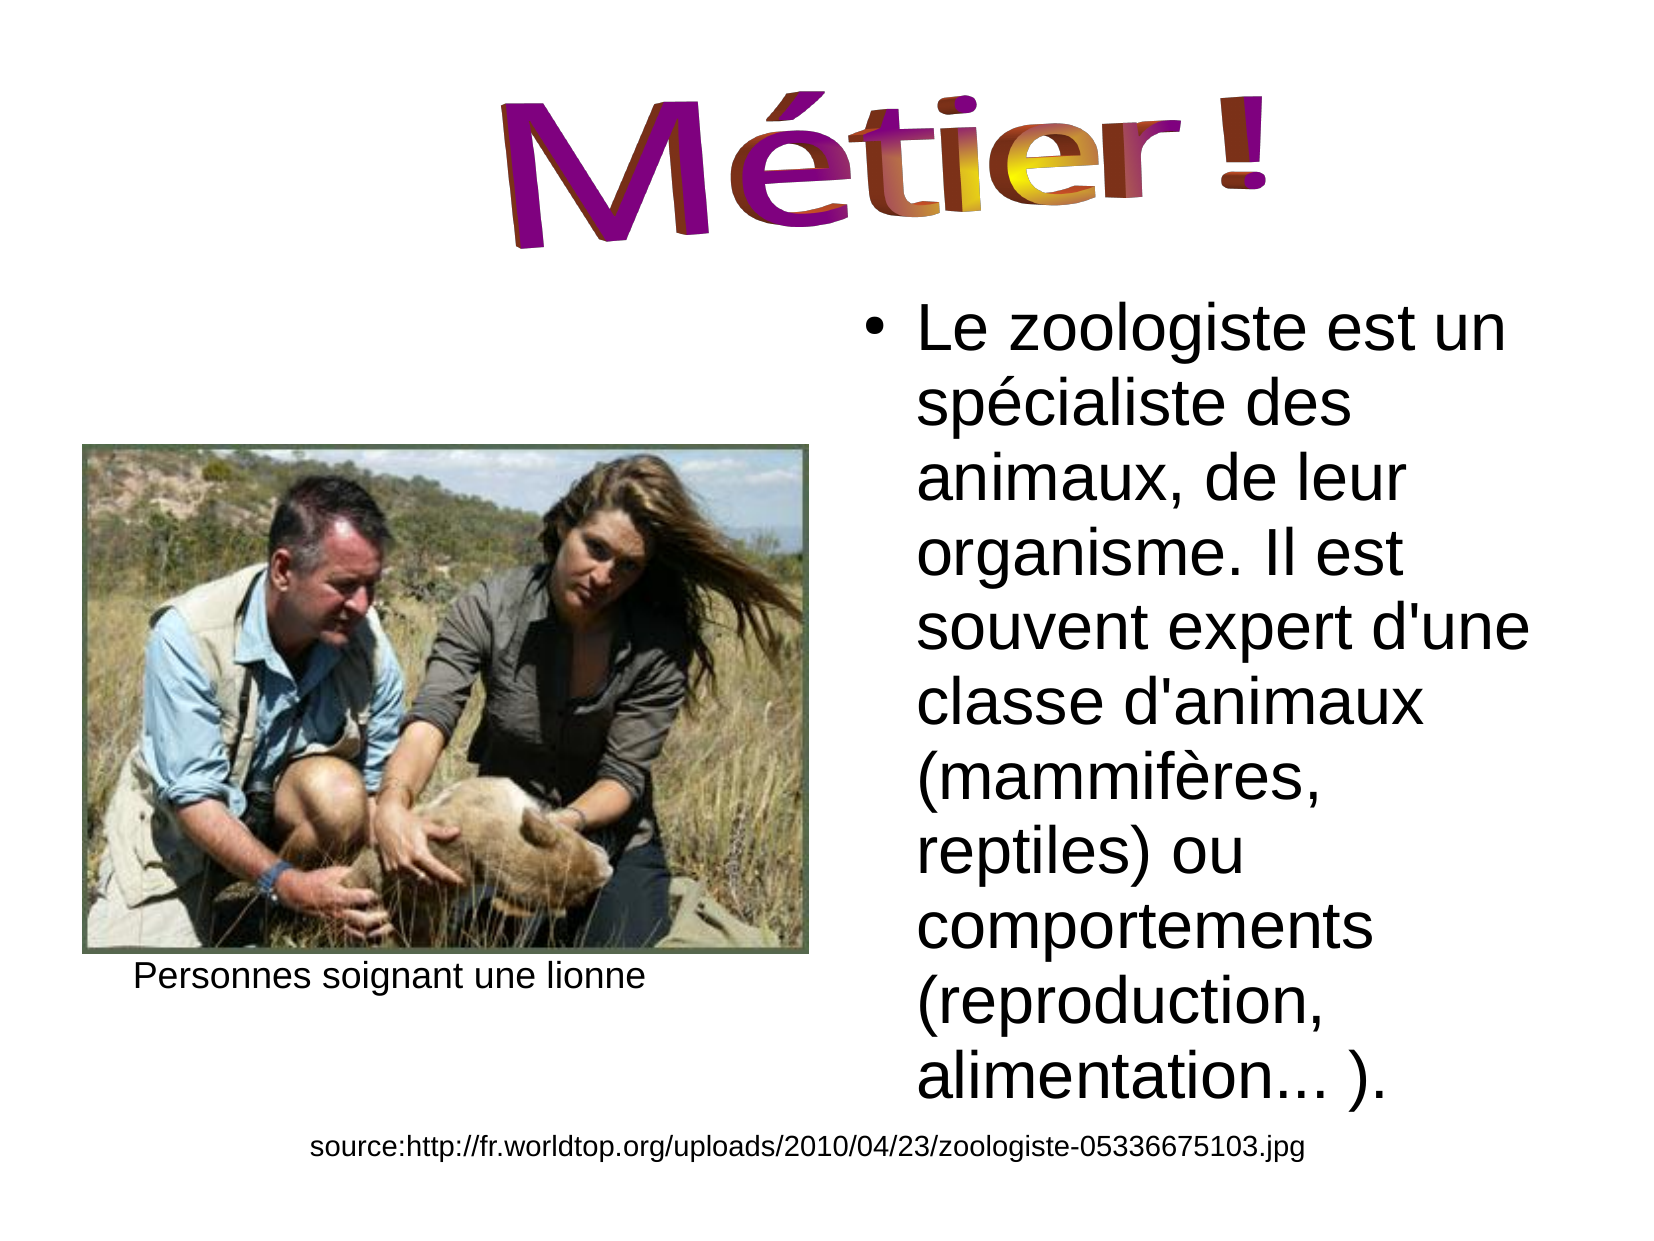

Métier !
# Le zoologiste est un spécialiste des animaux, de leur organisme. Il est souvent expert d'une classe d'animaux (mammifères, reptiles) ou comportements (reproduction, alimentation... ).
Personnes soignant une lionne
source:http://fr.worldtop.org/uploads/2010/04/23/zoologiste-05336675103.jpg